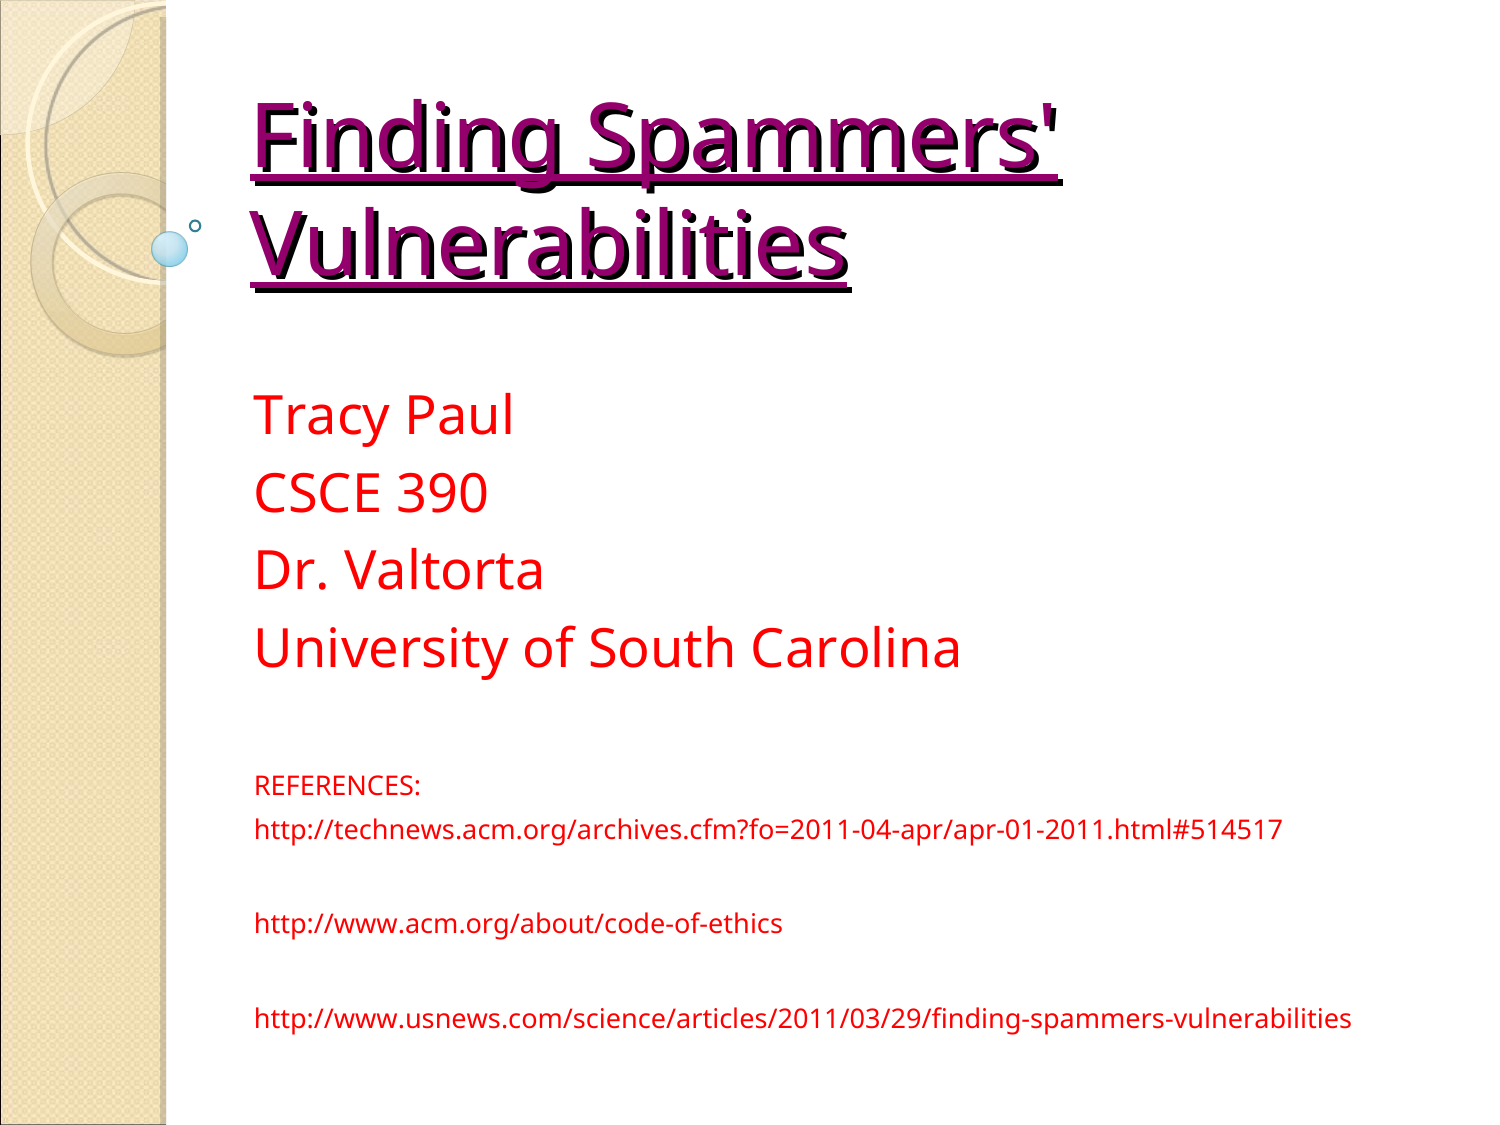

Finding Spammers' Vulnerabilities
Tracy Paul
CSCE 390
Dr. Valtorta
University of South Carolina
REFERENCES:
http://technews.acm.org/archives.cfm?fo=2011-04-apr/apr-01-2011.html#514517
http://www.acm.org/about/code-of-ethics
http://www.usnews.com/science/articles/2011/03/29/finding-spammers-vulnerabilities